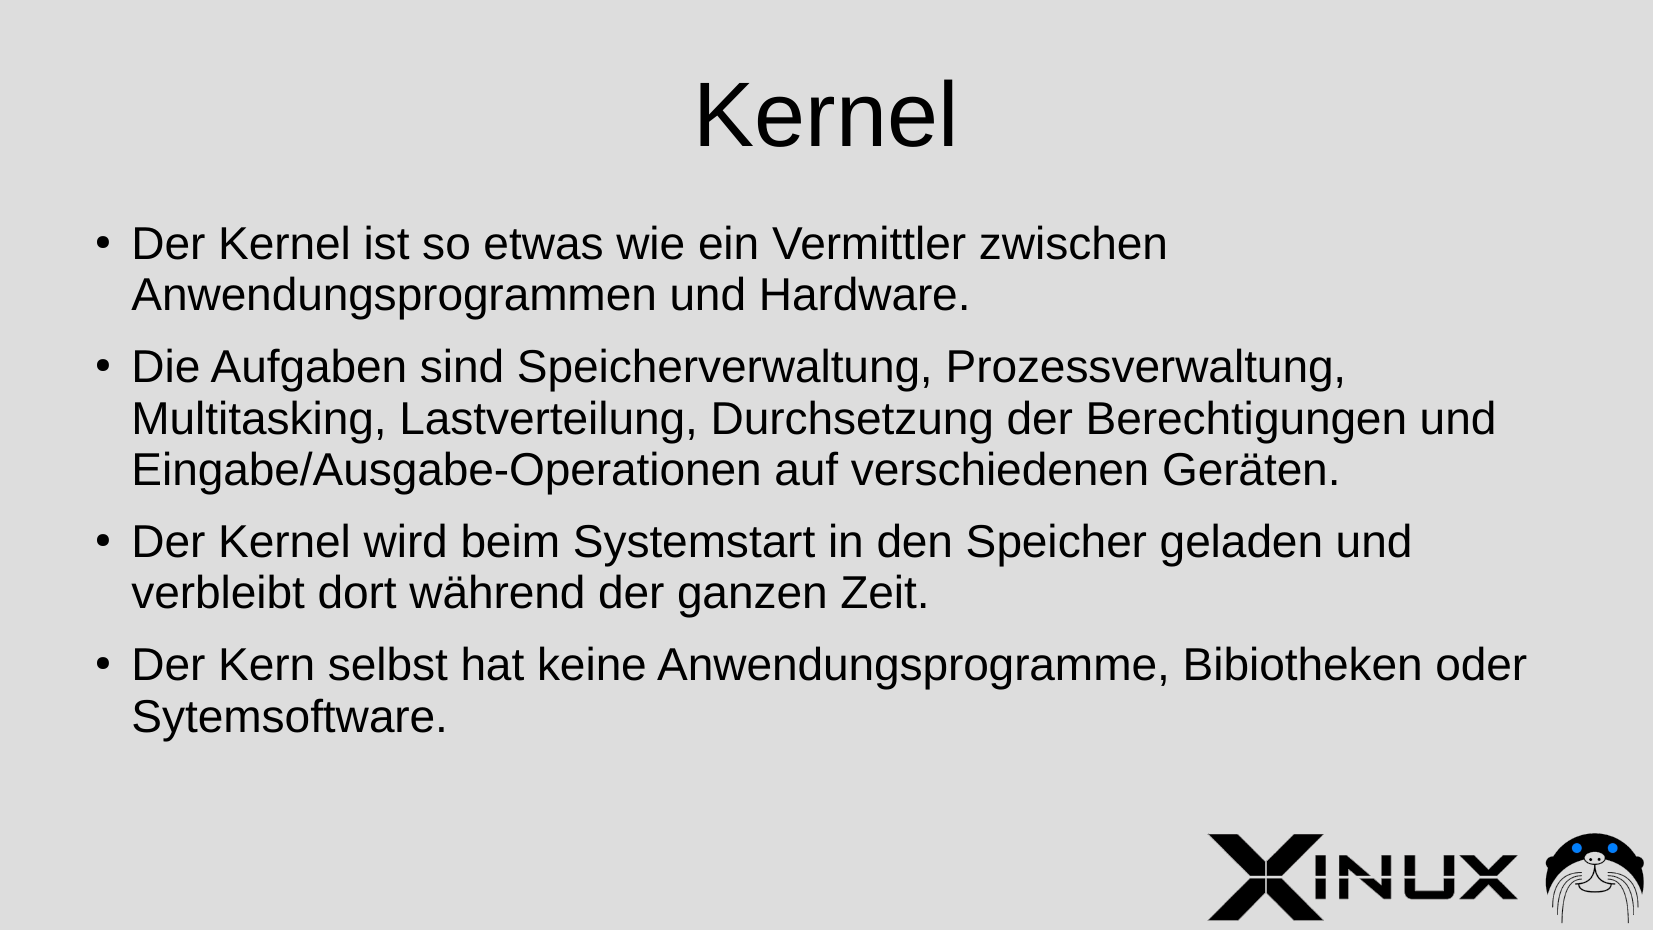

# Kernel
Der Kernel ist so etwas wie ein Vermittler zwischen Anwendungsprogrammen und Hardware.
Die Aufgaben sind Speicherverwaltung, Prozessverwaltung, Multitasking, Lastverteilung, Durchsetzung der Berechtigungen und Eingabe/Ausgabe-Operationen auf verschiedenen Geräten.
Der Kernel wird beim Systemstart in den Speicher geladen und verbleibt dort während der ganzen Zeit.
Der Kern selbst hat keine Anwendungsprogramme, Bibiotheken oder Sytemsoftware.